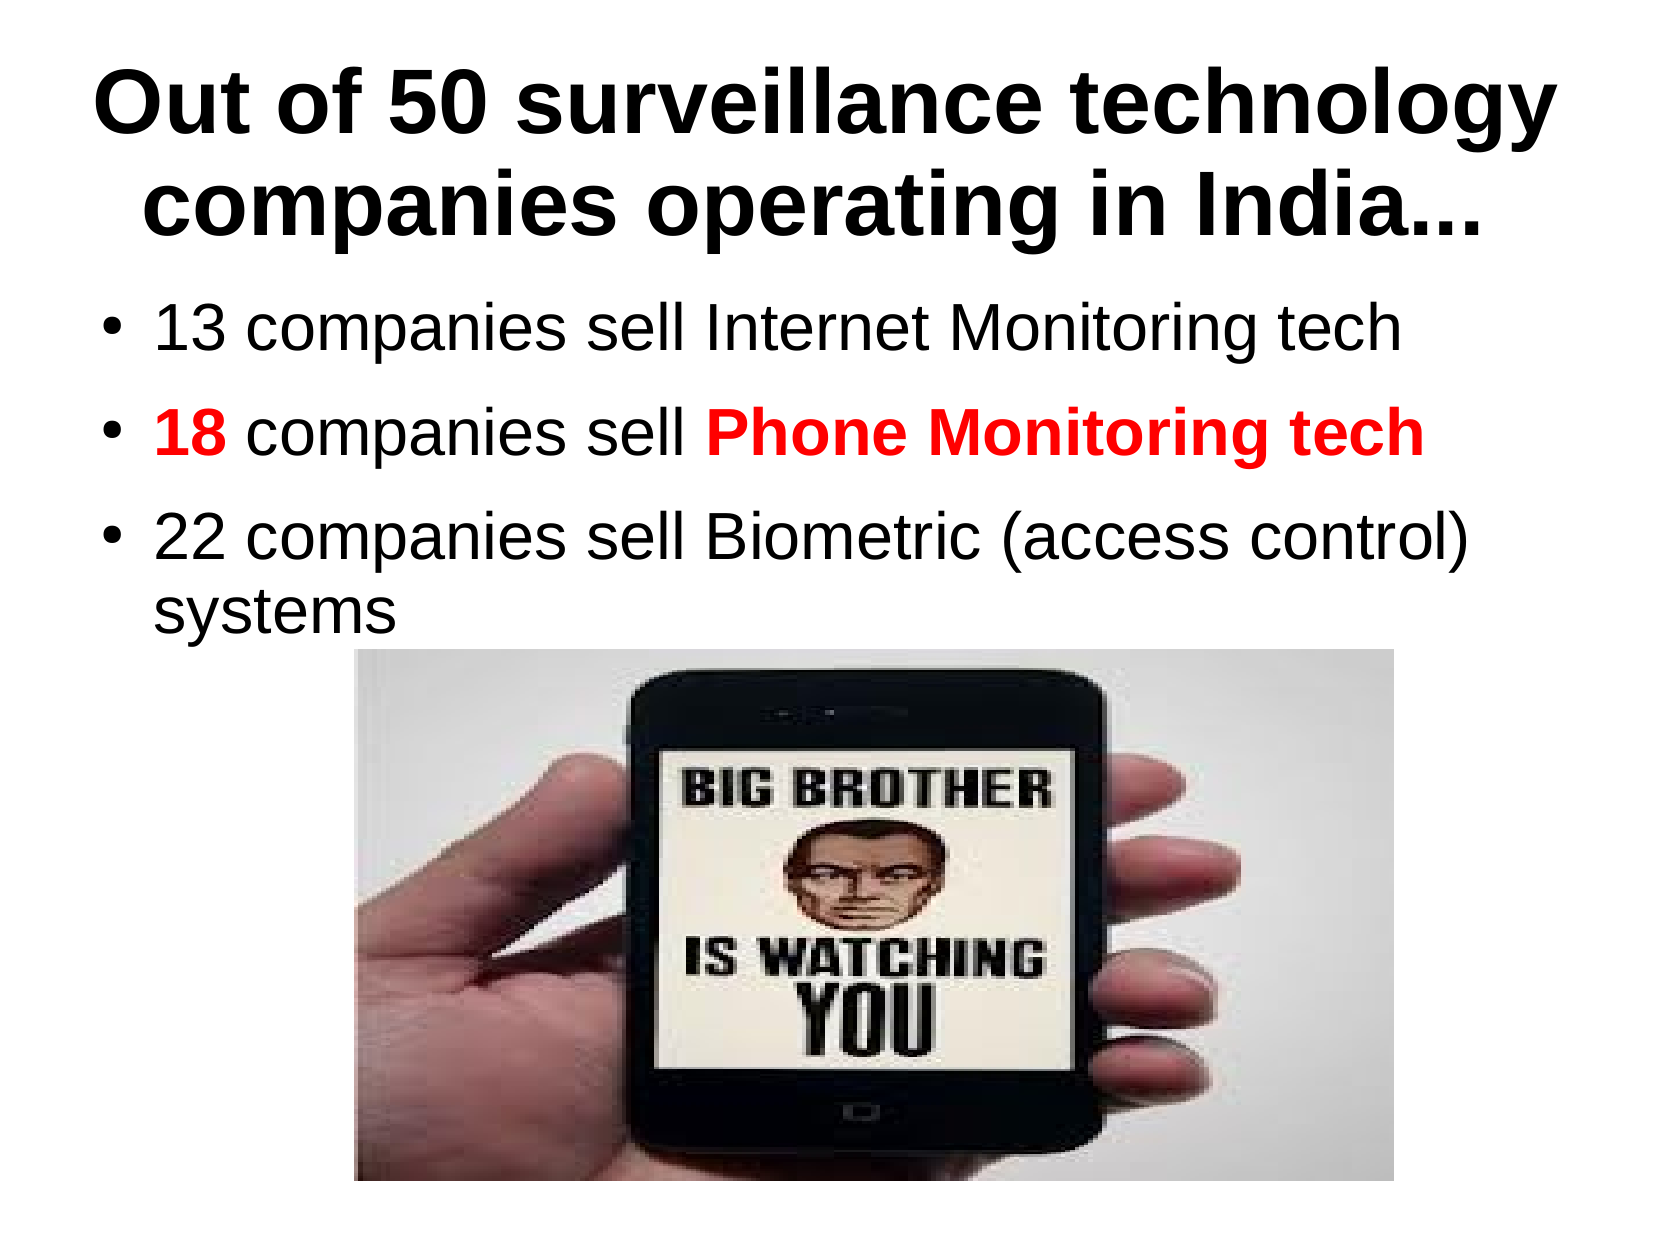

# Out of 50 surveillance technology companies operating in India...
13 companies sell Internet Monitoring tech
18 companies sell Phone Monitoring tech
22 companies sell Biometric (access control) systems